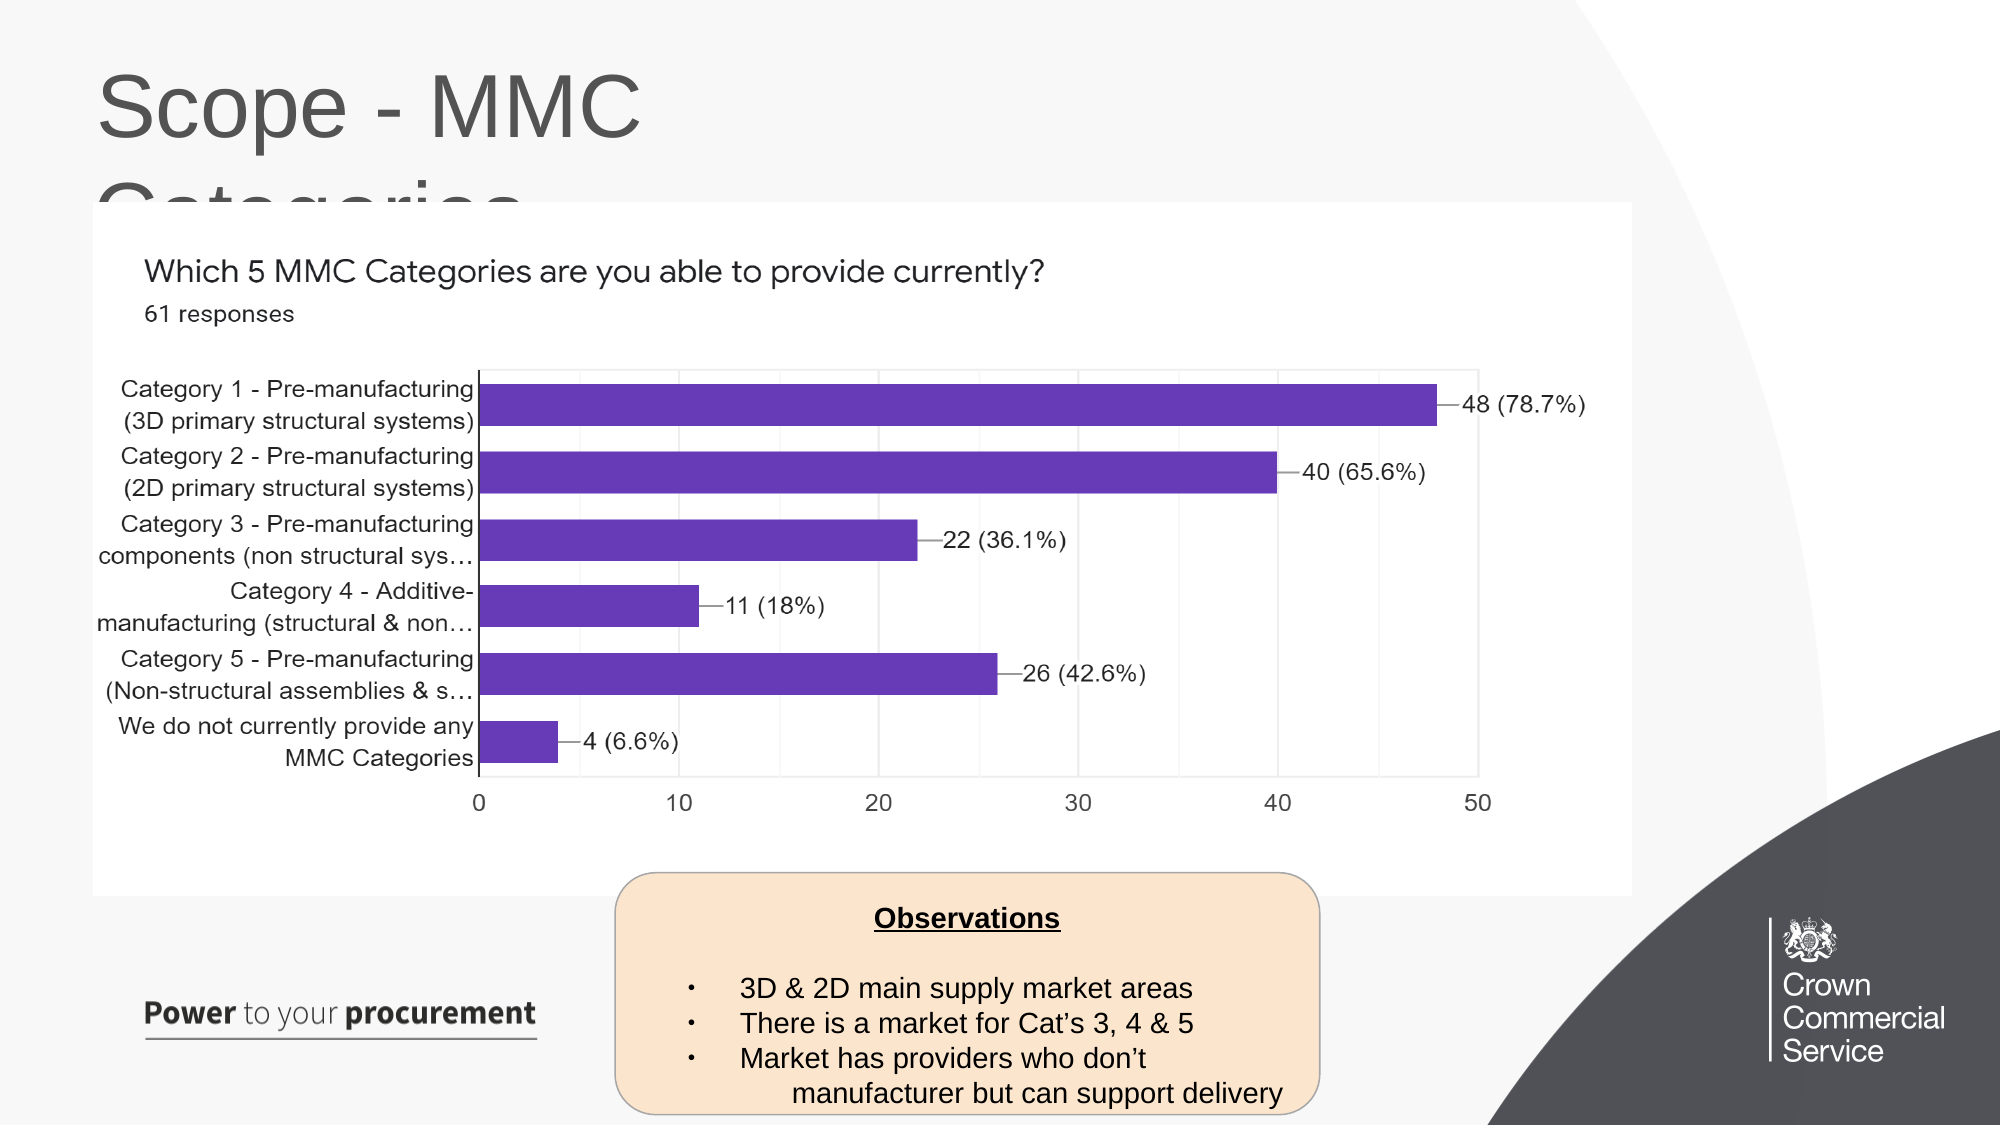

# Scope - MMC Categories
Observations
3D & 2D main supply market areas
There is a market for Cat’s 3, 4 & 5
Market has providers who don’t manufacturer but can support delivery